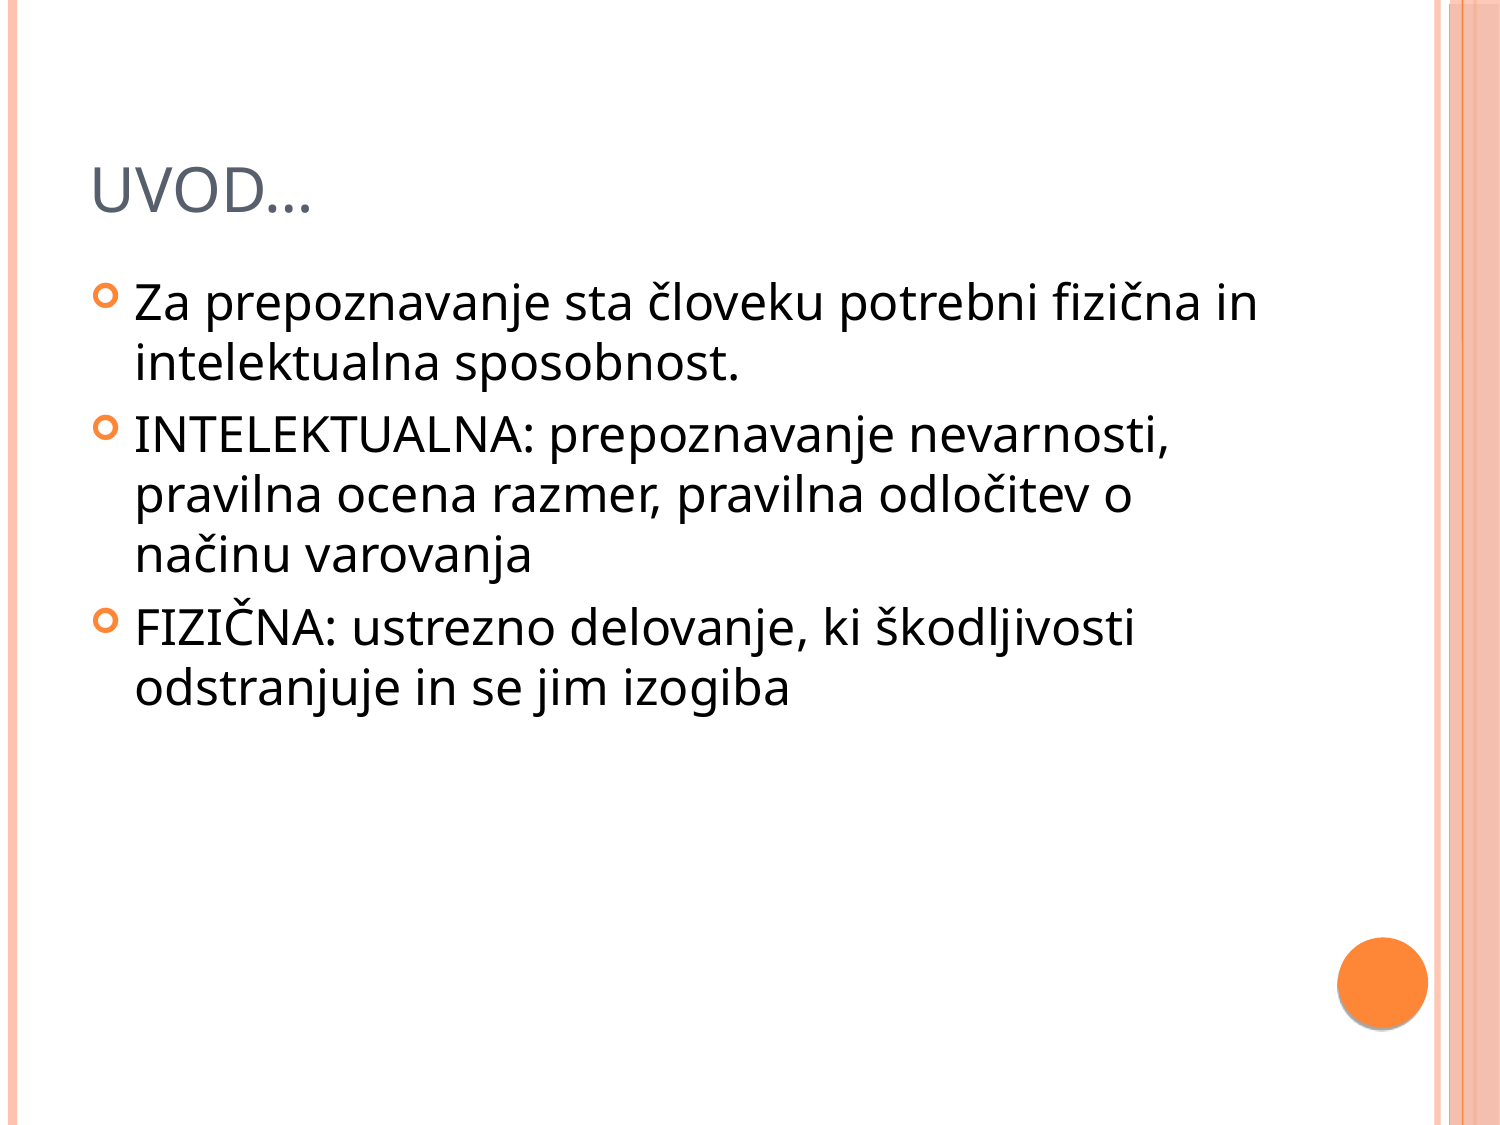

# UVOD…
Za prepoznavanje sta človeku potrebni fizična in intelektualna sposobnost.
INTELEKTUALNA: prepoznavanje nevarnosti, pravilna ocena razmer, pravilna odločitev o načinu varovanja
FIZIČNA: ustrezno delovanje, ki škodljivosti odstranjuje in se jim izogiba